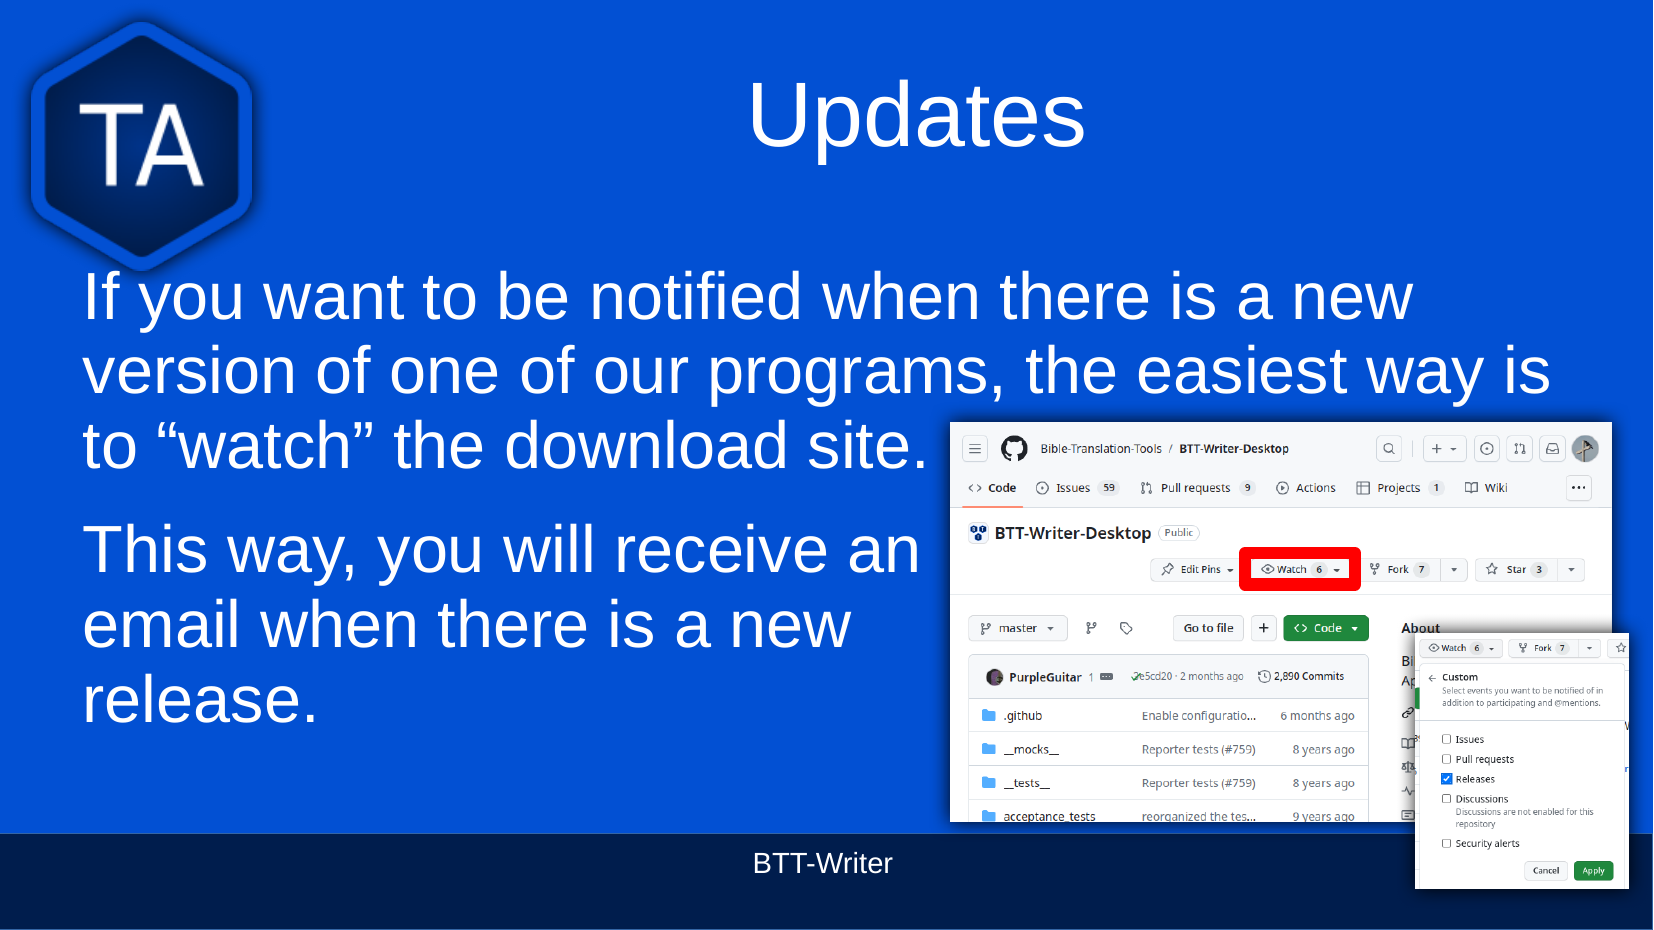

# Updates
If you want to be notified when there is a new version of one of our programs, the easiest way is to “watch” the download site.
This way, you will receive an
email when there is a new
release.